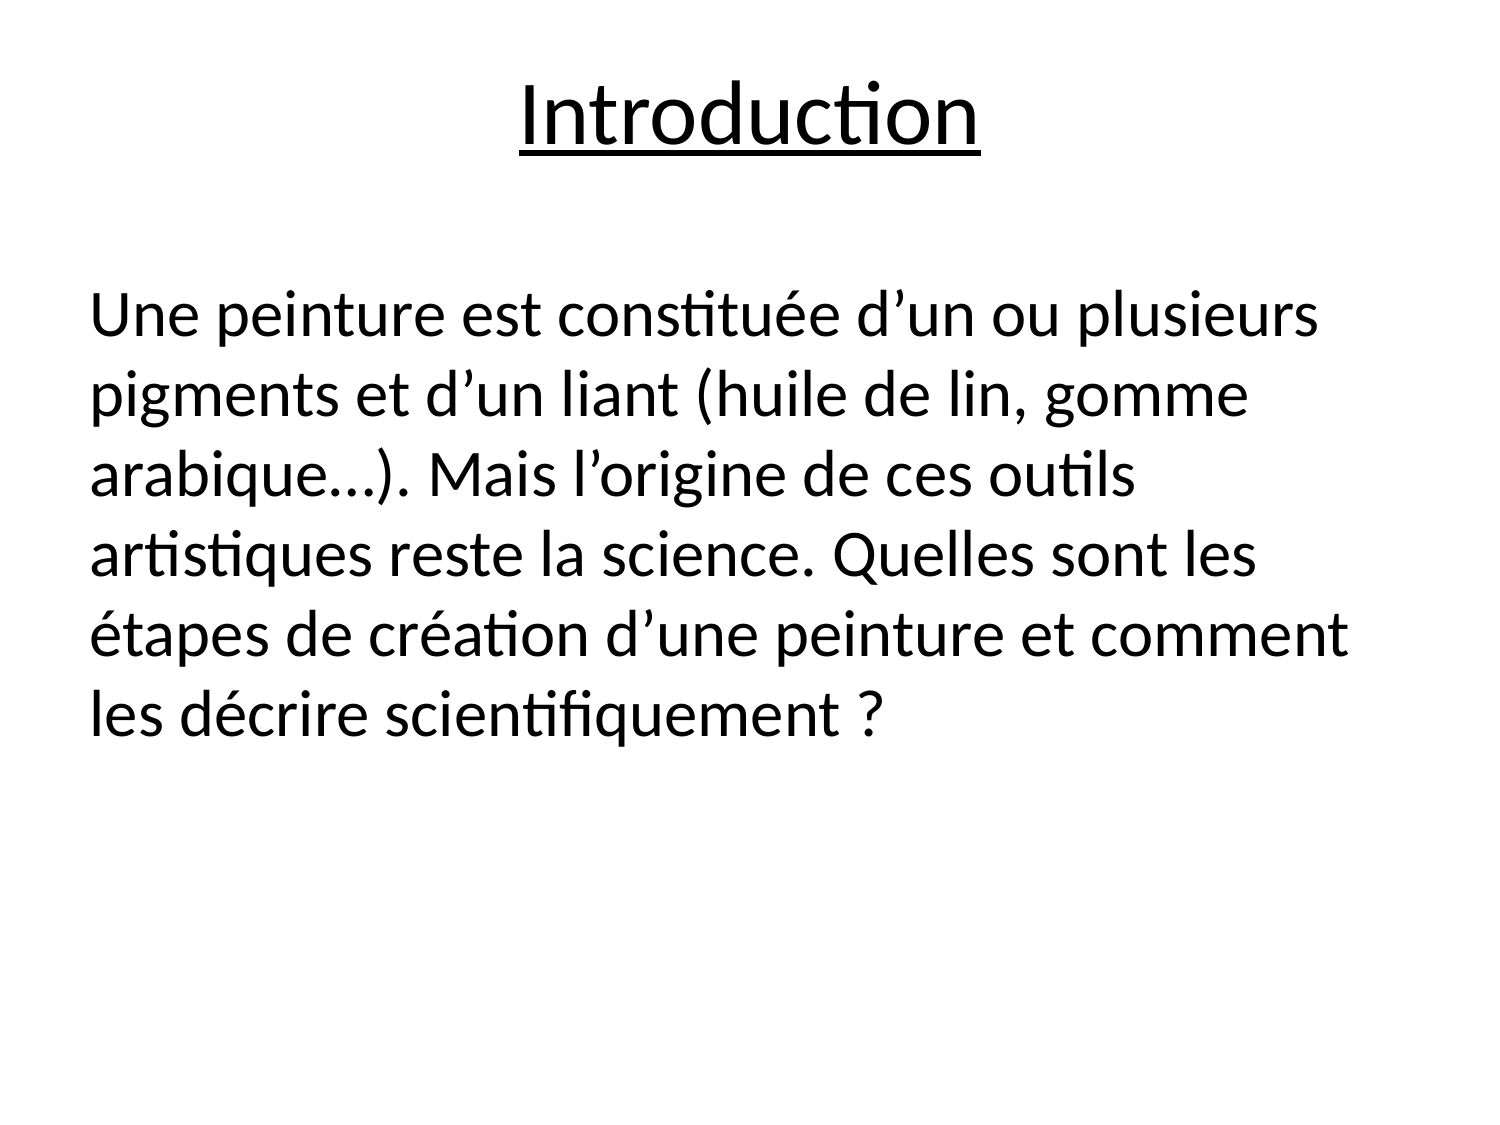

# Introduction
Une peinture est constituée d’un ou plusieurs pigments et d’un liant (huile de lin, gomme arabique…). Mais l’origine de ces outils artistiques reste la science. Quelles sont les étapes de création d’une peinture et comment les décrire scientifiquement ?